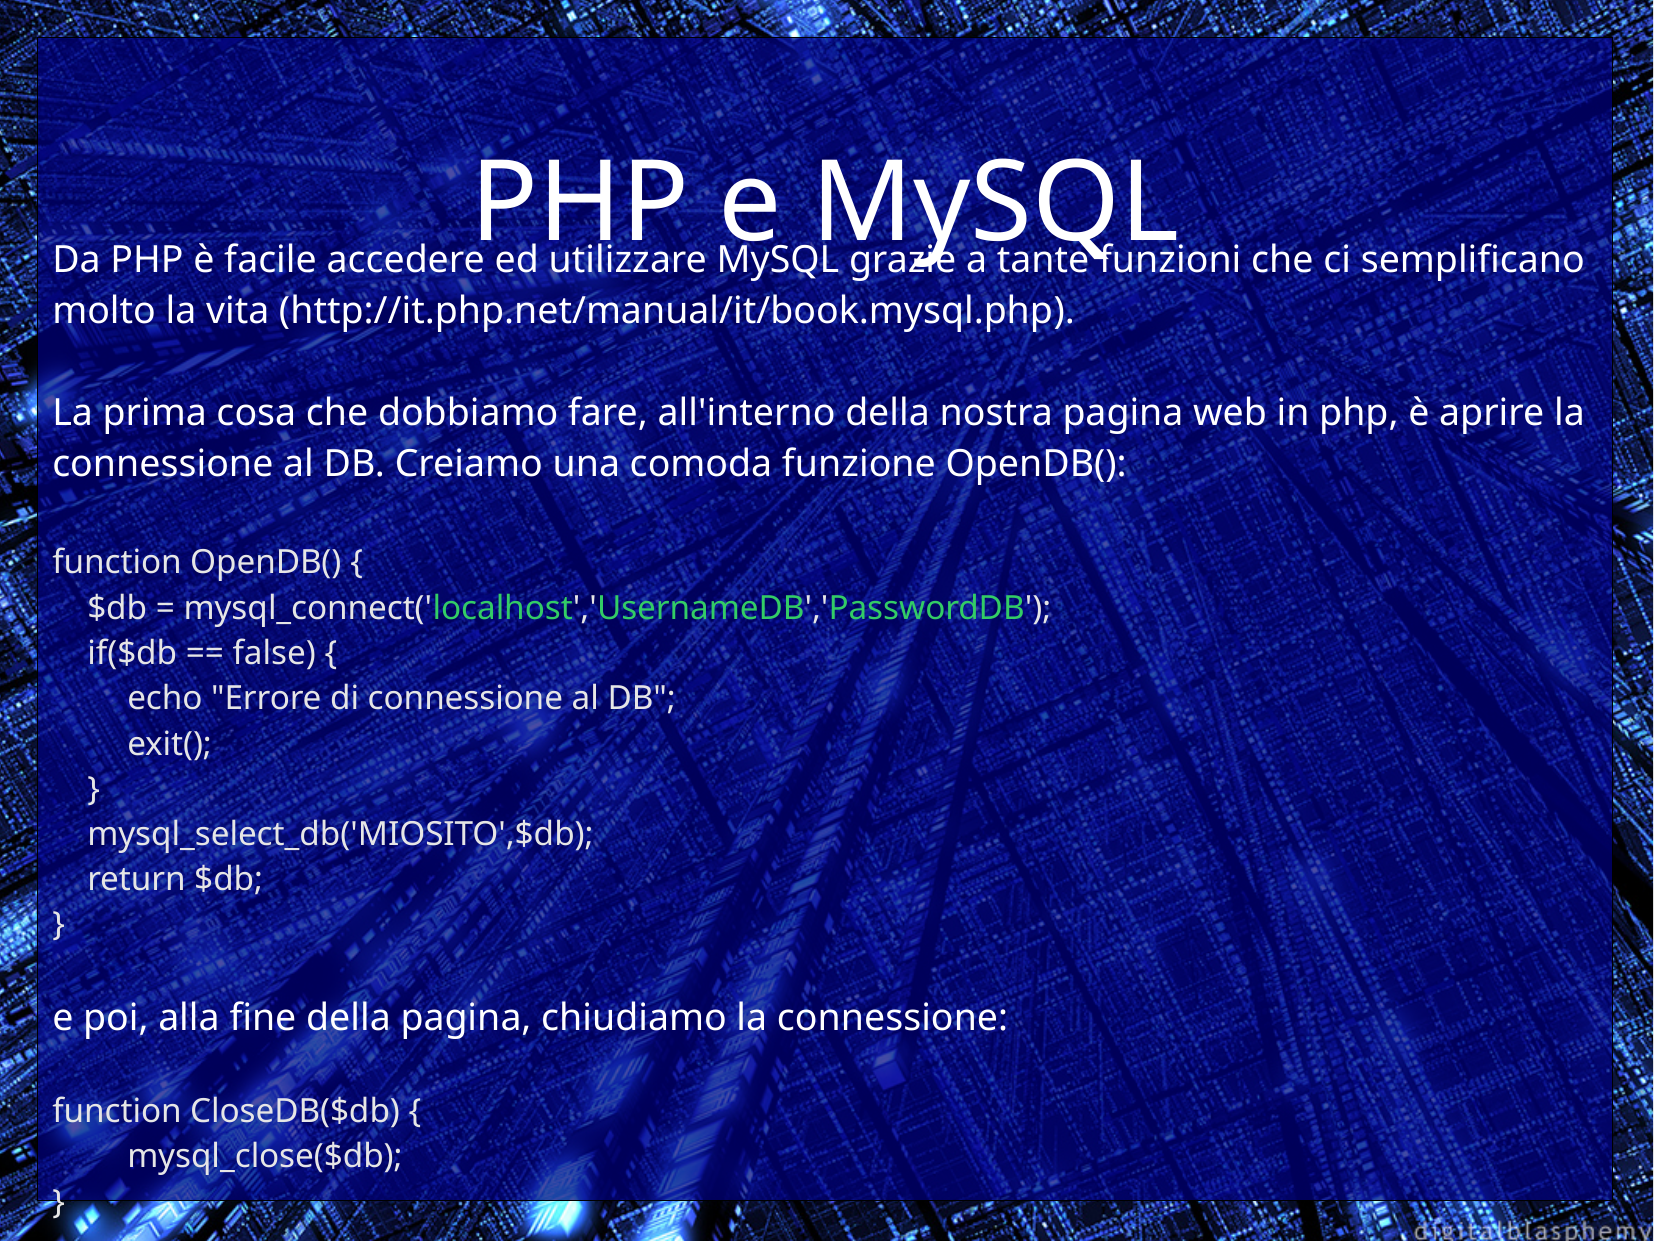

PHP e MySQL
Da PHP è facile accedere ed utilizzare MySQL grazie a tante funzioni che ci semplificano molto la vita (http://it.php.net/manual/it/book.mysql.php).
La prima cosa che dobbiamo fare, all'interno della nostra pagina web in php, è aprire la connessione al DB. Creiamo una comoda funzione OpenDB():
function OpenDB() {
 $db = mysql_connect('localhost','UsernameDB','PasswordDB');
 if($db == false) {
	echo "Errore di connessione al DB";
	exit();
 }
 mysql_select_db('MIOSITO',$db);
 return $db;
}
e poi, alla fine della pagina, chiudiamo la connessione:
function CloseDB($db) {
	mysql_close($db);
}
N.B. Ricordatevi di modificare i parametri in verde per il vostro sistema.
#